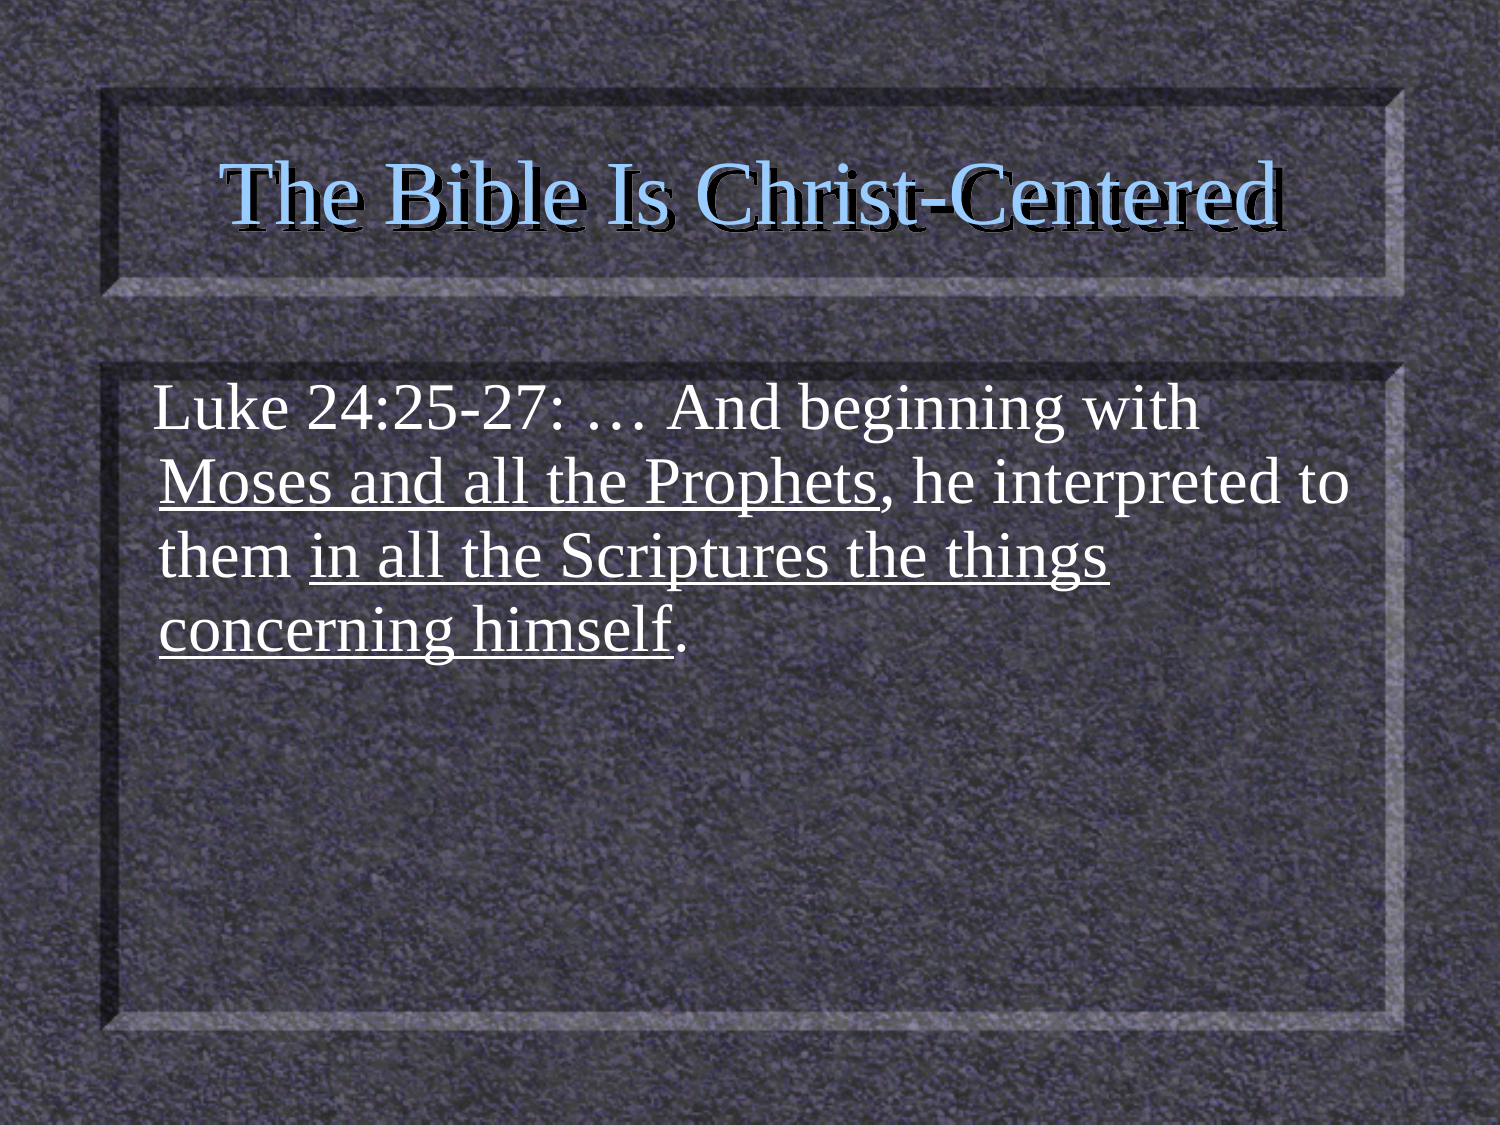

# The Bible Is Christ-Centered
 Luke 24:25-27: … And beginning with Moses and all the Prophets, he interpreted to them in all the Scriptures the things concerning himself.